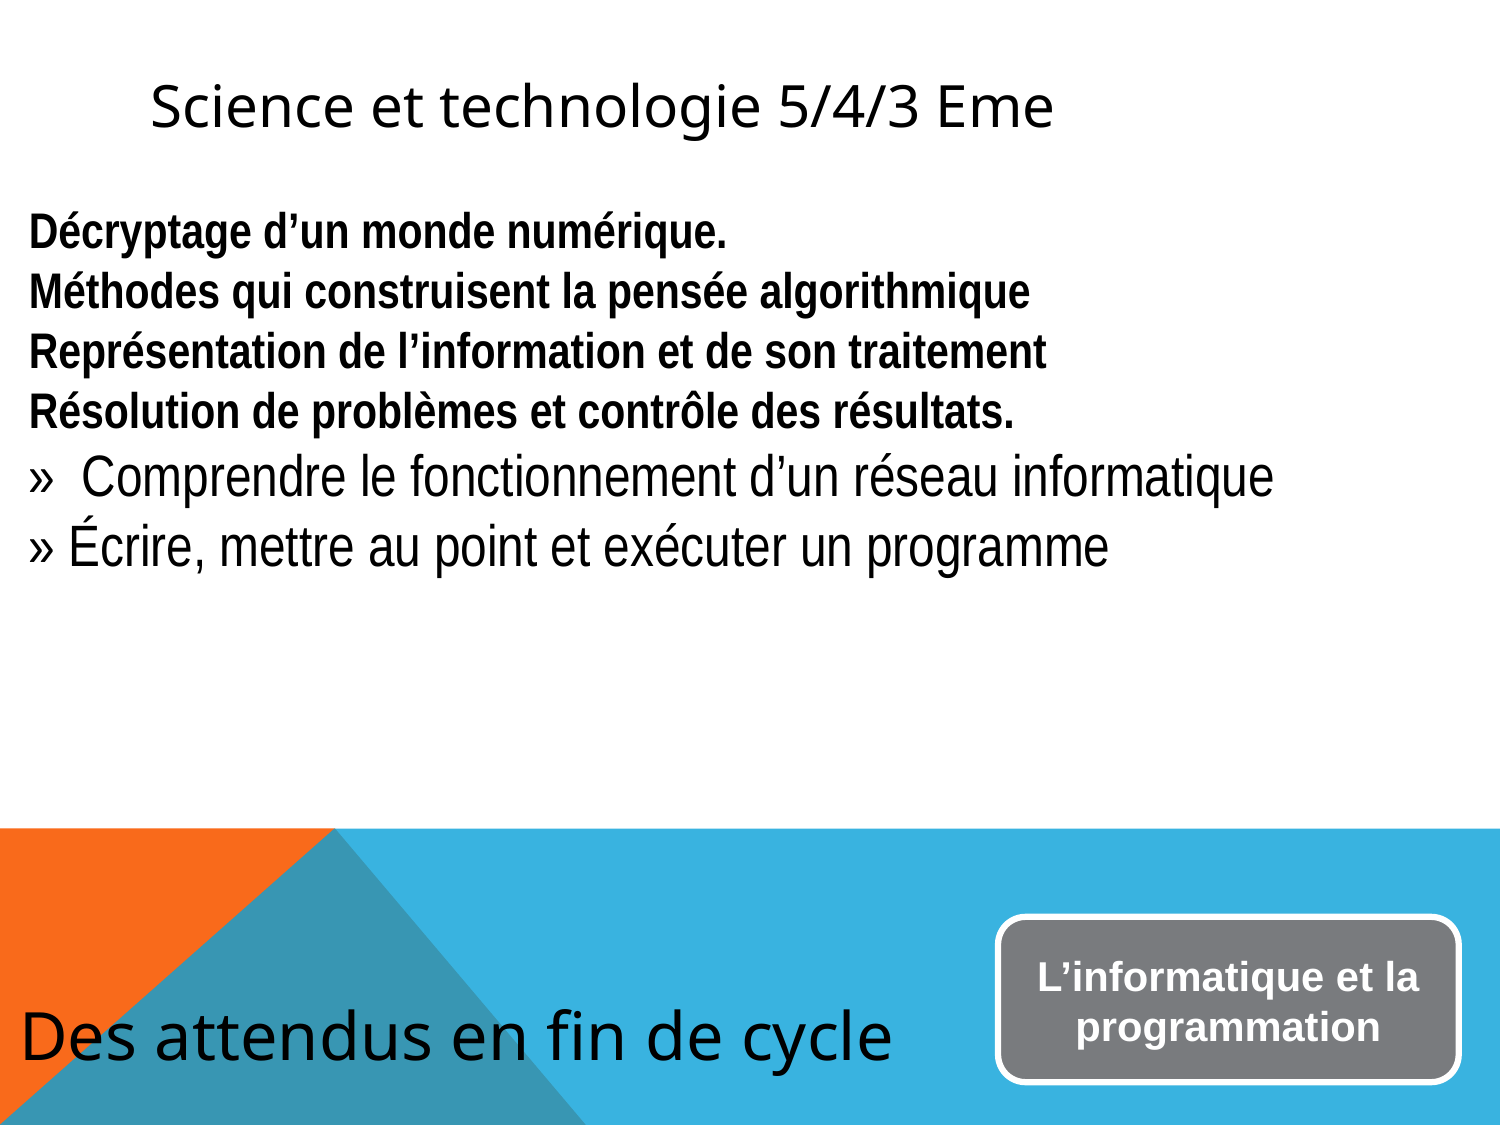

Science et technologie 5/4/3 Eme
Décryptage d’un monde numérique.
Méthodes qui construisent la pensée algorithmique
Représentation de l’information et de son traitement
Résolution de problèmes et contrôle des résultats.
» Comprendre le fonctionnement d’un réseau informatique
» Écrire, mettre au point et exécuter un programme
L’informatique et la programmation
Des attendus en fin de cycle